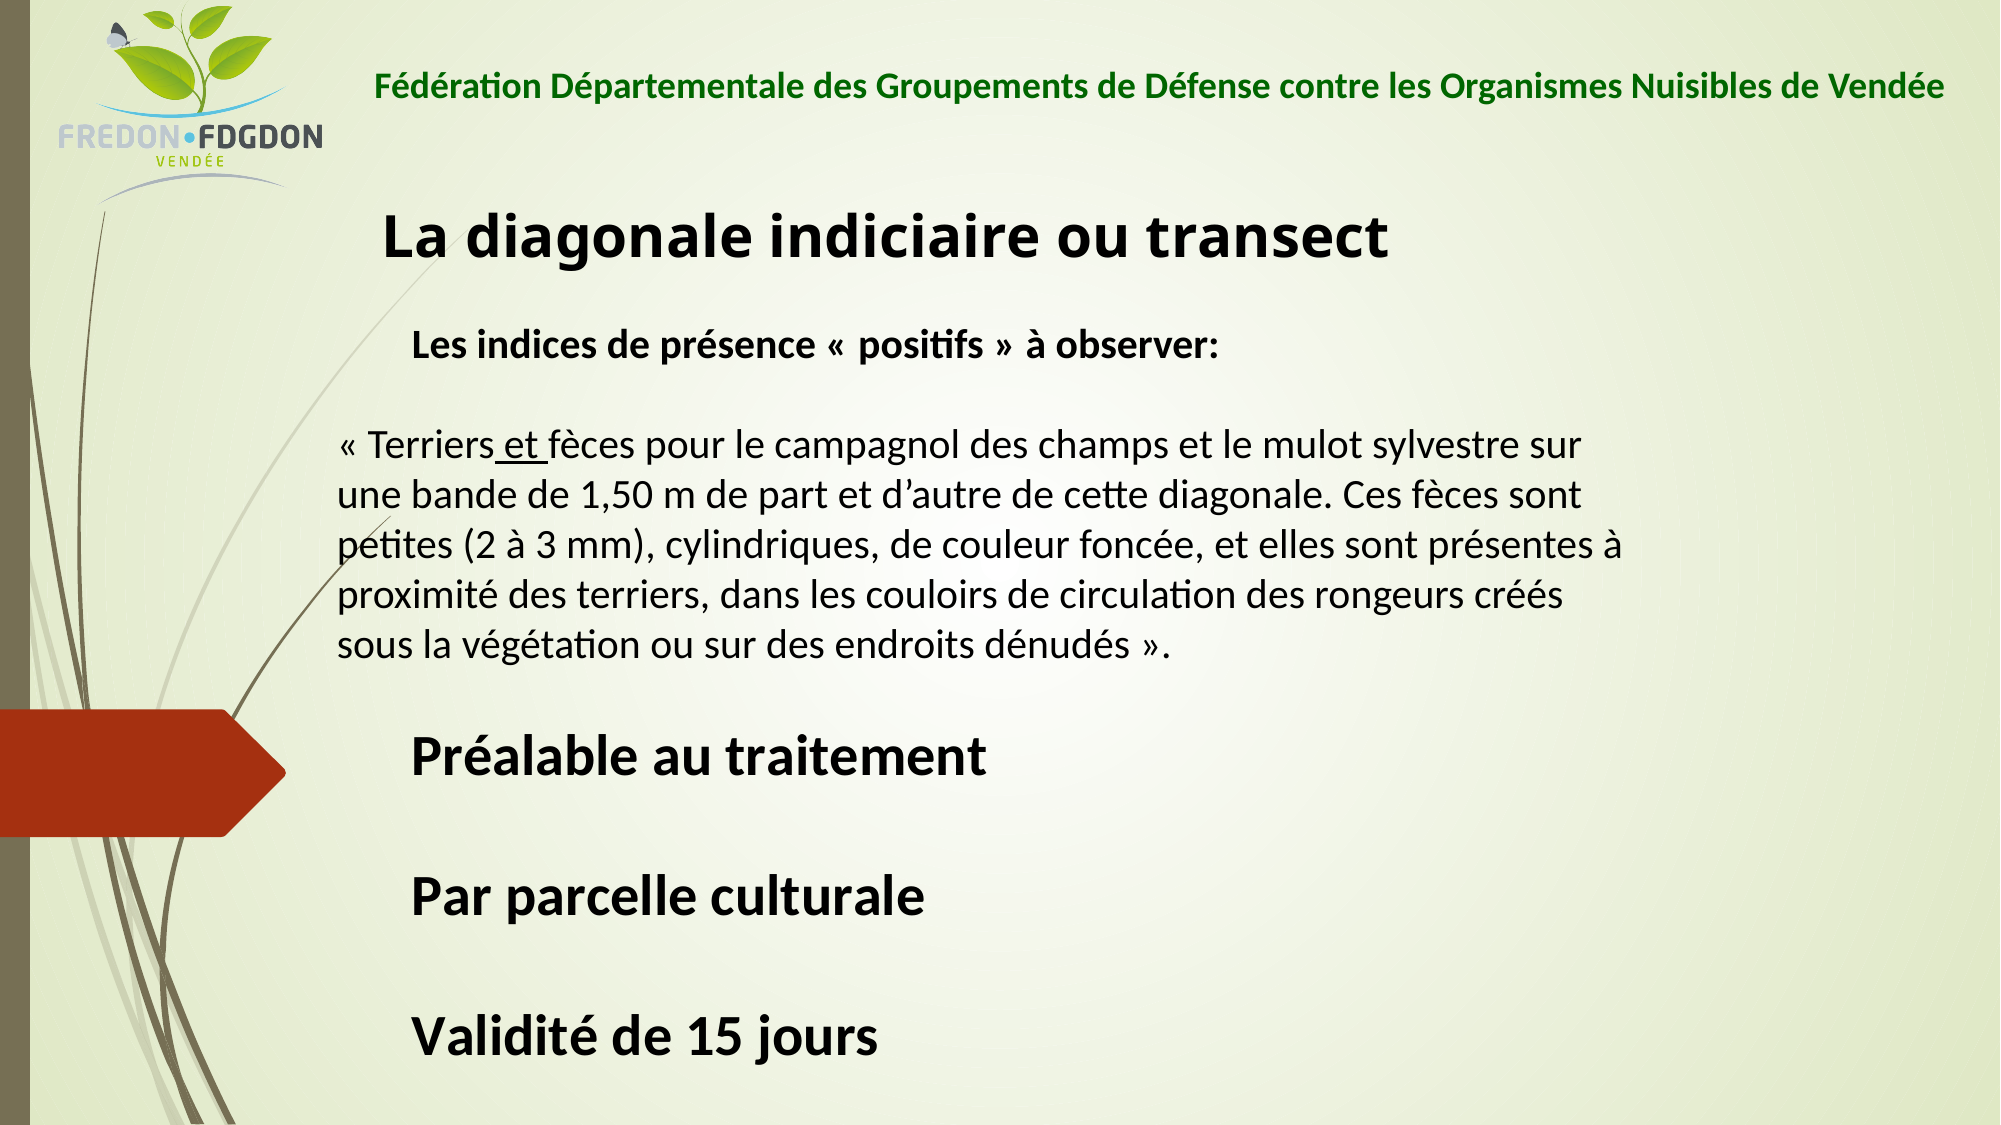

Fédération Départementale des Groupements de Défense contre les Organismes Nuisibles de Vendée
La diagonale indiciaire ou transect
	Les indices de présence « positifs » à observer:
« Terriers et fèces pour le campagnol des champs et le mulot sylvestre sur une bande de 1,50 m de part et d’autre de cette diagonale. Ces fèces sont petites (2 à 3 mm), cylindriques, de couleur foncée, et elles sont présentes à proximité des terriers, dans les couloirs de circulation des rongeurs créés sous la végétation ou sur des endroits dénudés ».
	Préalable au traitement
	Par parcelle culturale
	Validité de 15 jours